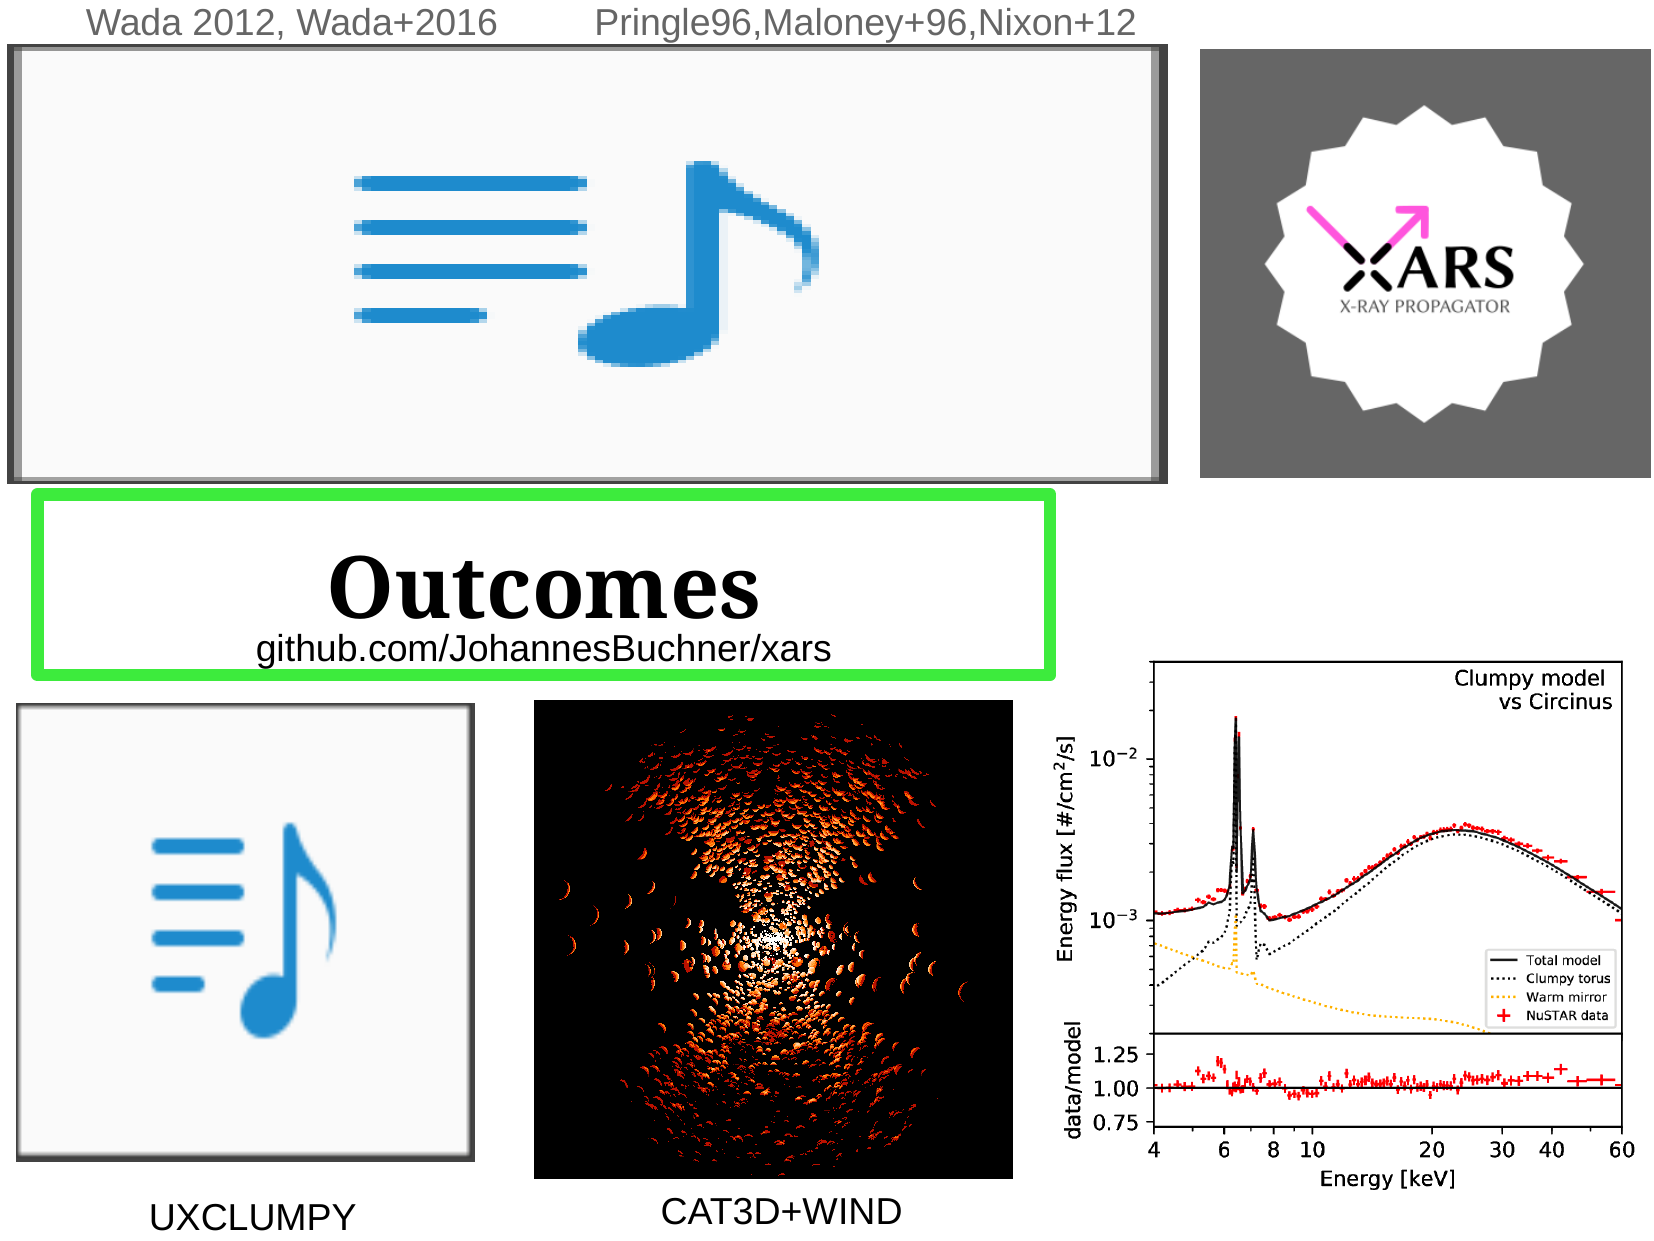

Pringle96,Maloney+96,Nixon+12
Wada 2012, Wada+2016
# Outcomes
github.com/JohannesBuchner/xars
CAT3D+WIND
UXCLUMPY